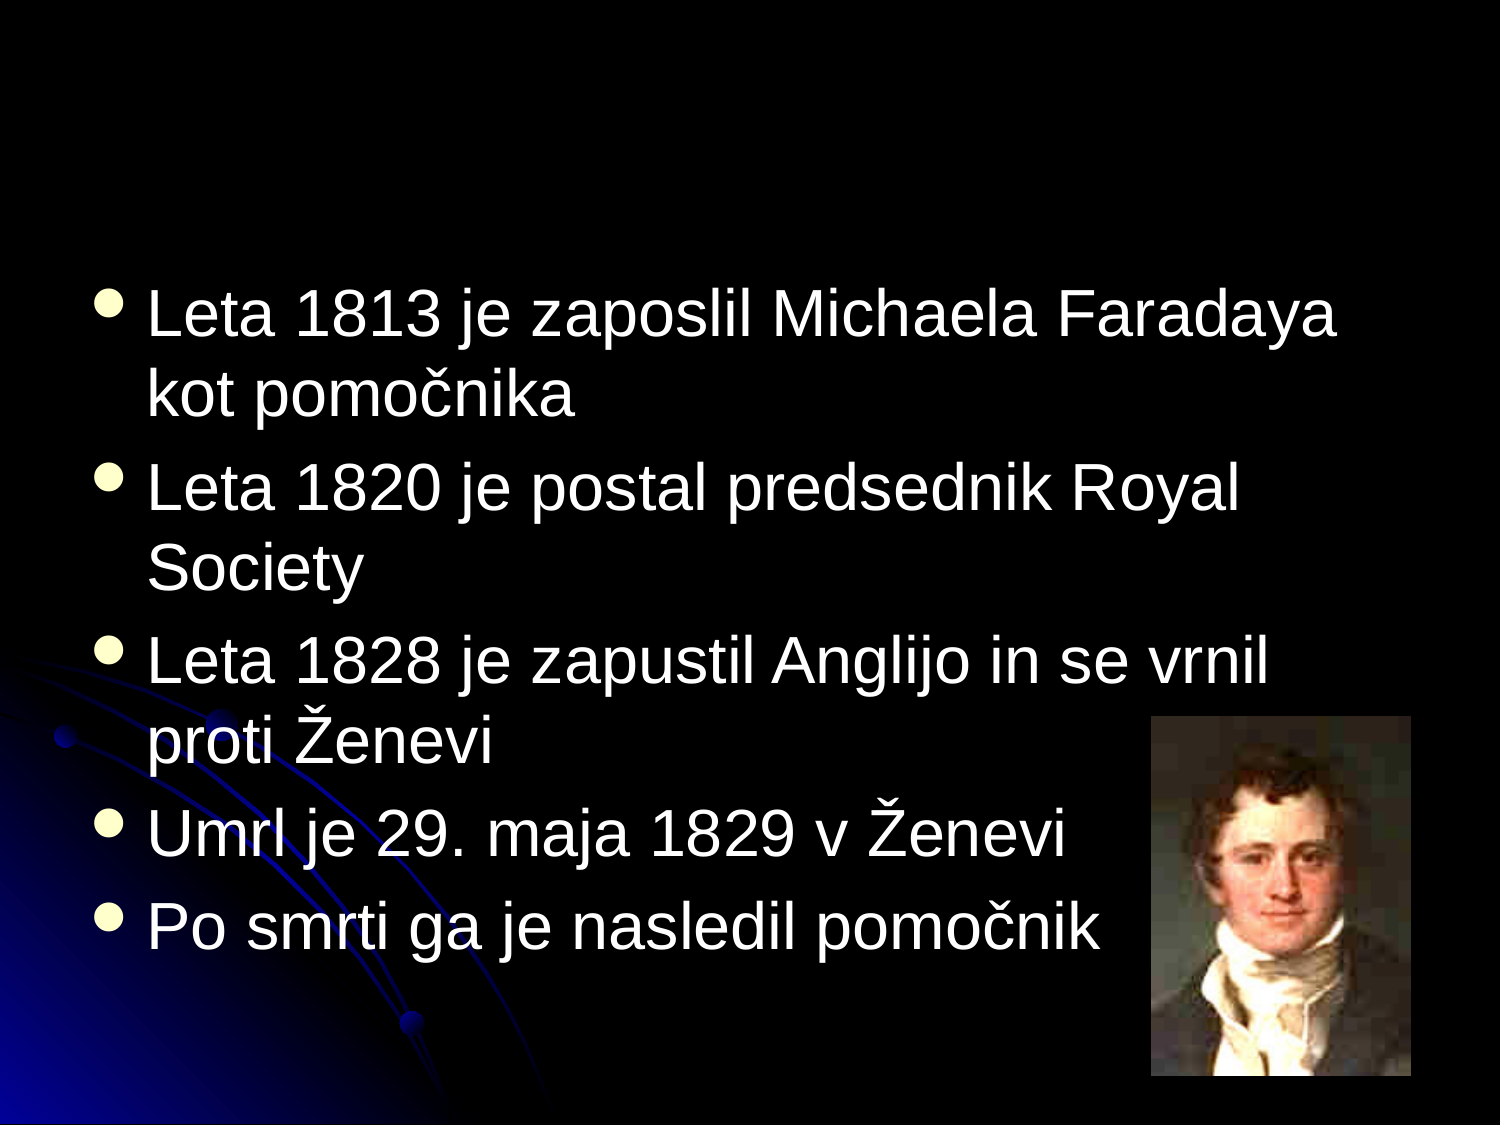

#
Leta 1813 je zaposlil Michaela Faradaya kot pomočnika
Leta 1820 je postal predsednik Royal Society
Leta 1828 je zapustil Anglijo in se vrnil proti Ženevi
Umrl je 29. maja 1829 v Ženevi
Po smrti ga je nasledil pomočnik